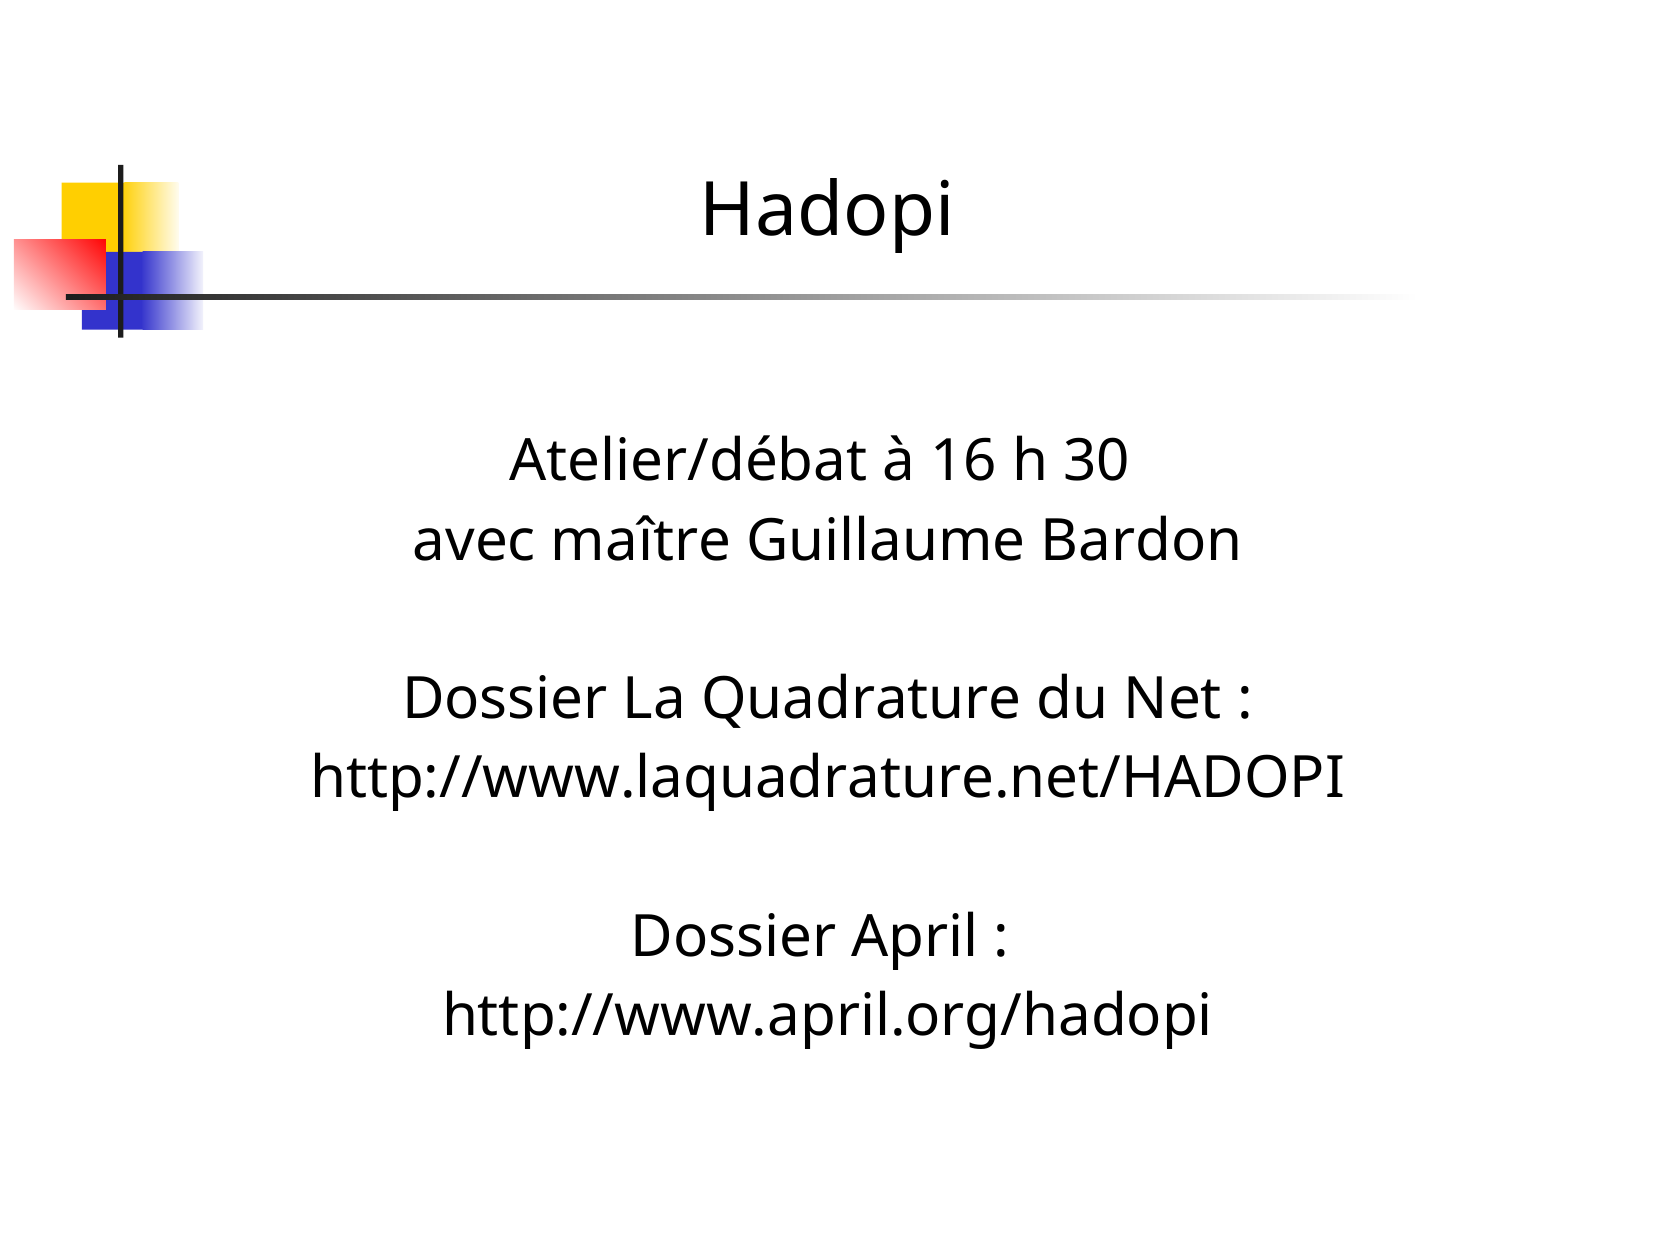

# Hadopi
Atelier/débat à 16 h 30
avec maître Guillaume Bardon
Dossier La Quadrature du Net : http://www.laquadrature.net/HADOPI
Dossier April :
http://www.april.org/hadopi